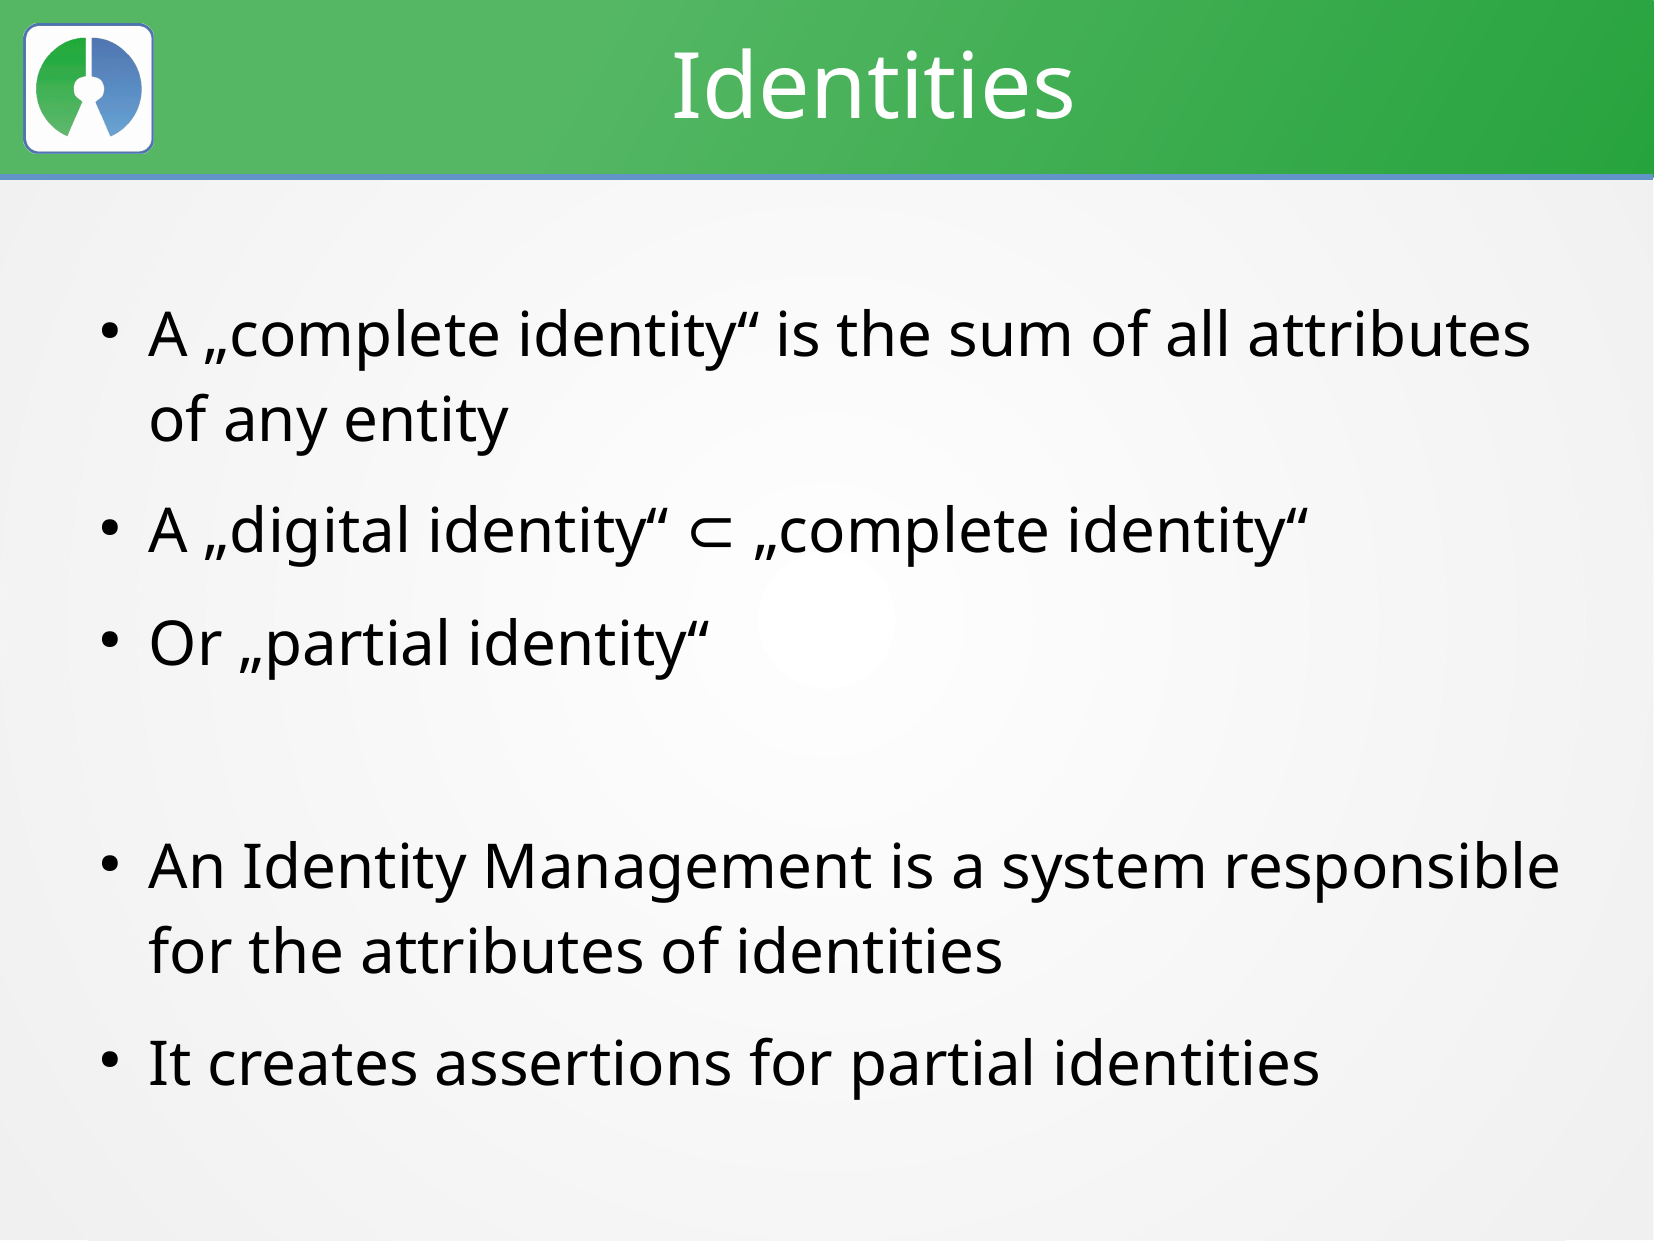

# Identities
A „complete identity“ is the sum of all attributes of any entity
A „digital identity“ ⊂ „complete identity“
Or „partial identity“
An Identity Management is a system responsible for the attributes of identities
It creates assertions for partial identities